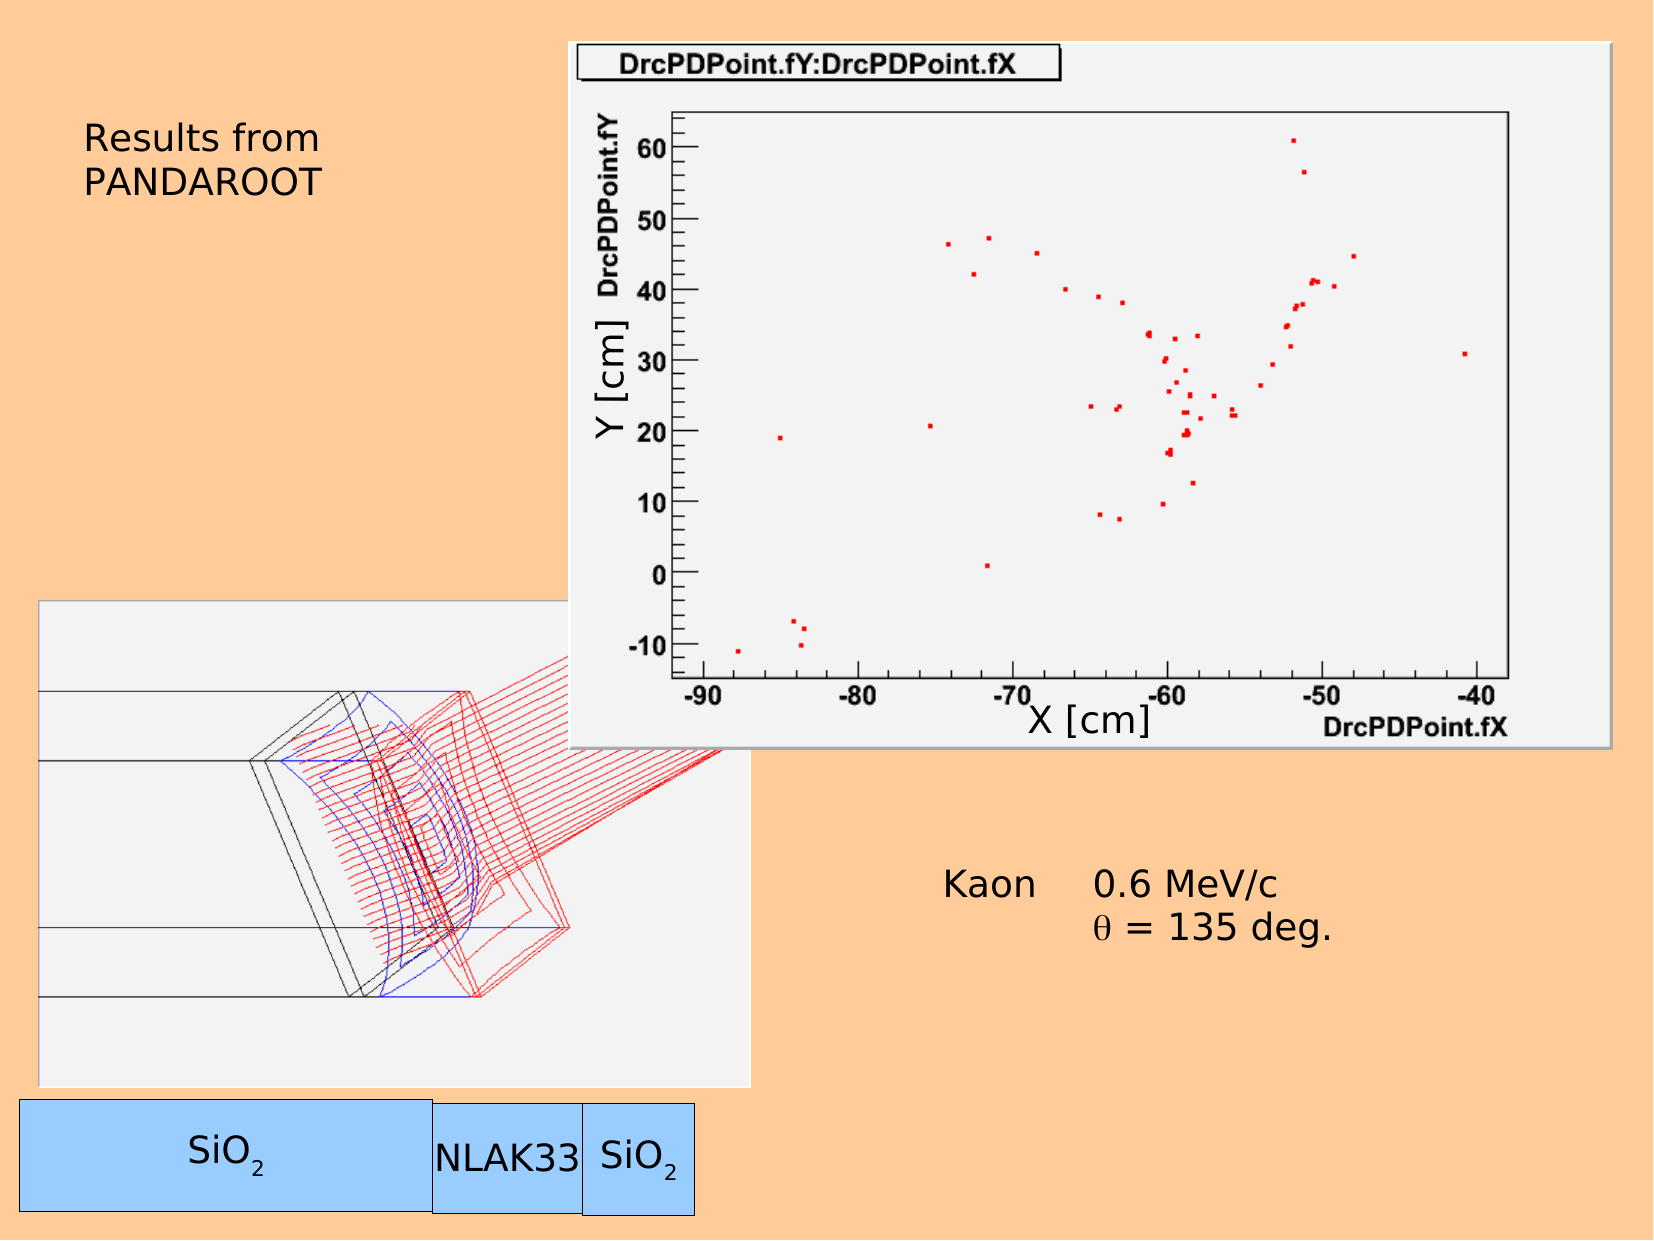

Results from
PANDAROOT
Y [cm]
X [cm]
Kaon 	0.6 MeV/c
		q = 135 deg.
SiO2
NLAK33
SiO2